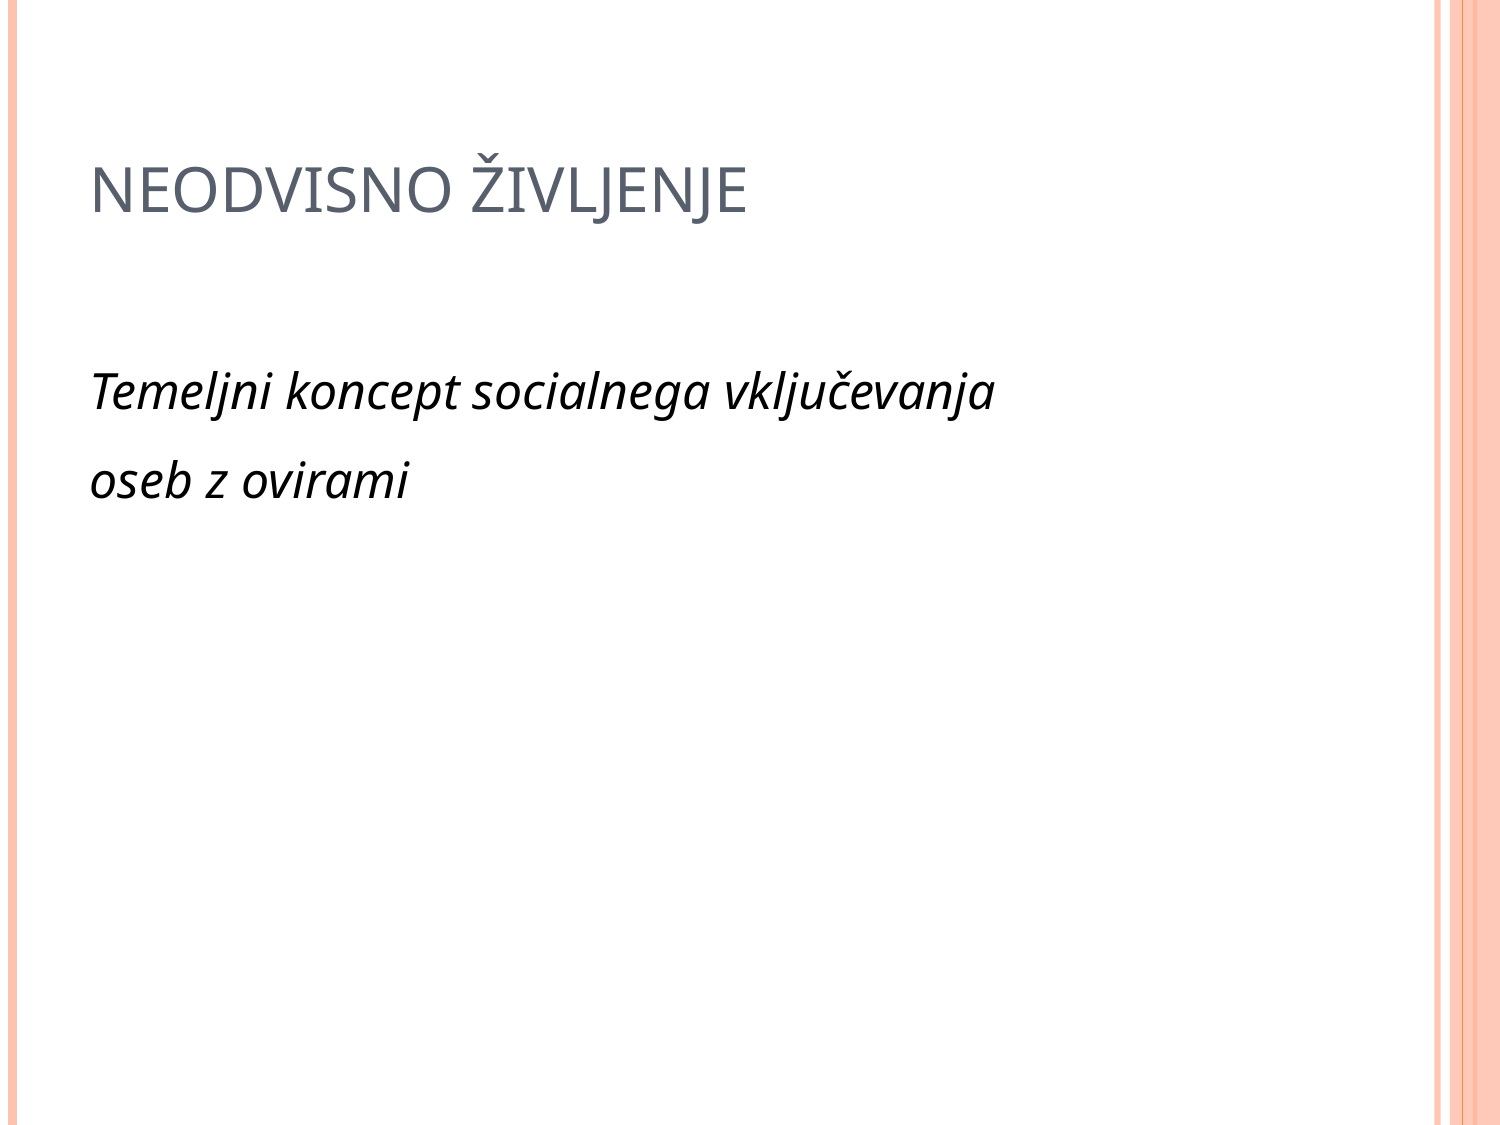

# NEODVISNO ŽIVLJENJE
Temeljni koncept socialnega vključevanja
oseb z ovirami